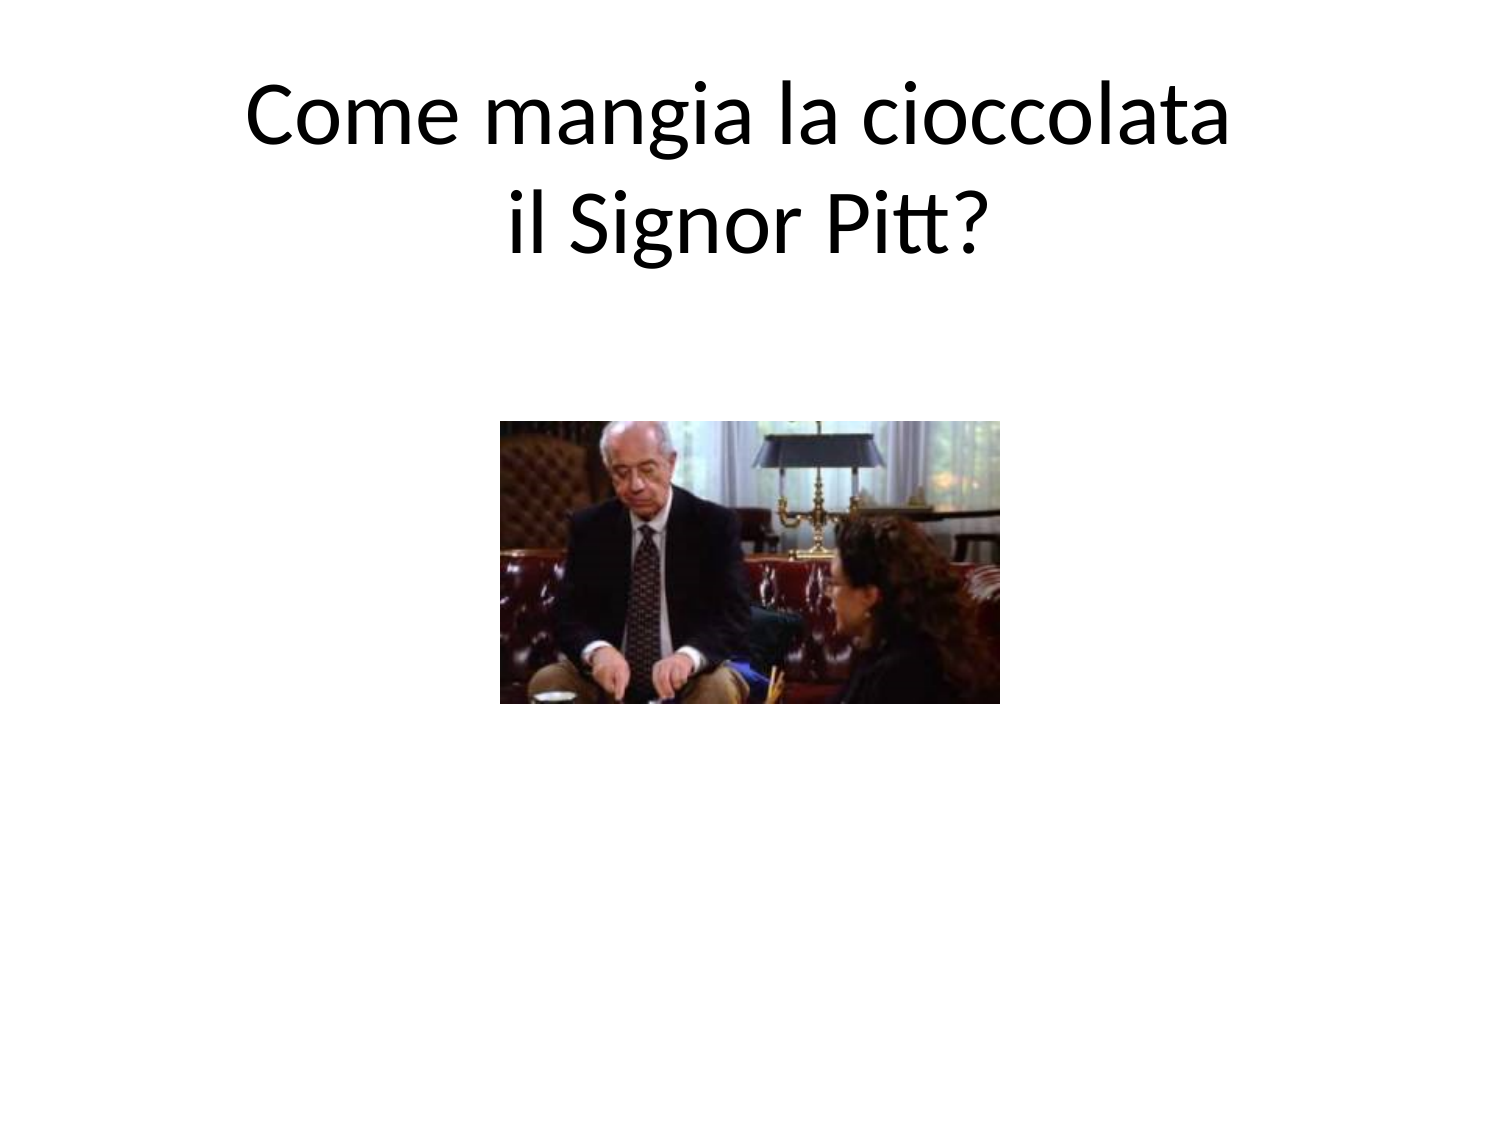

# Come mangia la cioccolata il Signor Pitt?